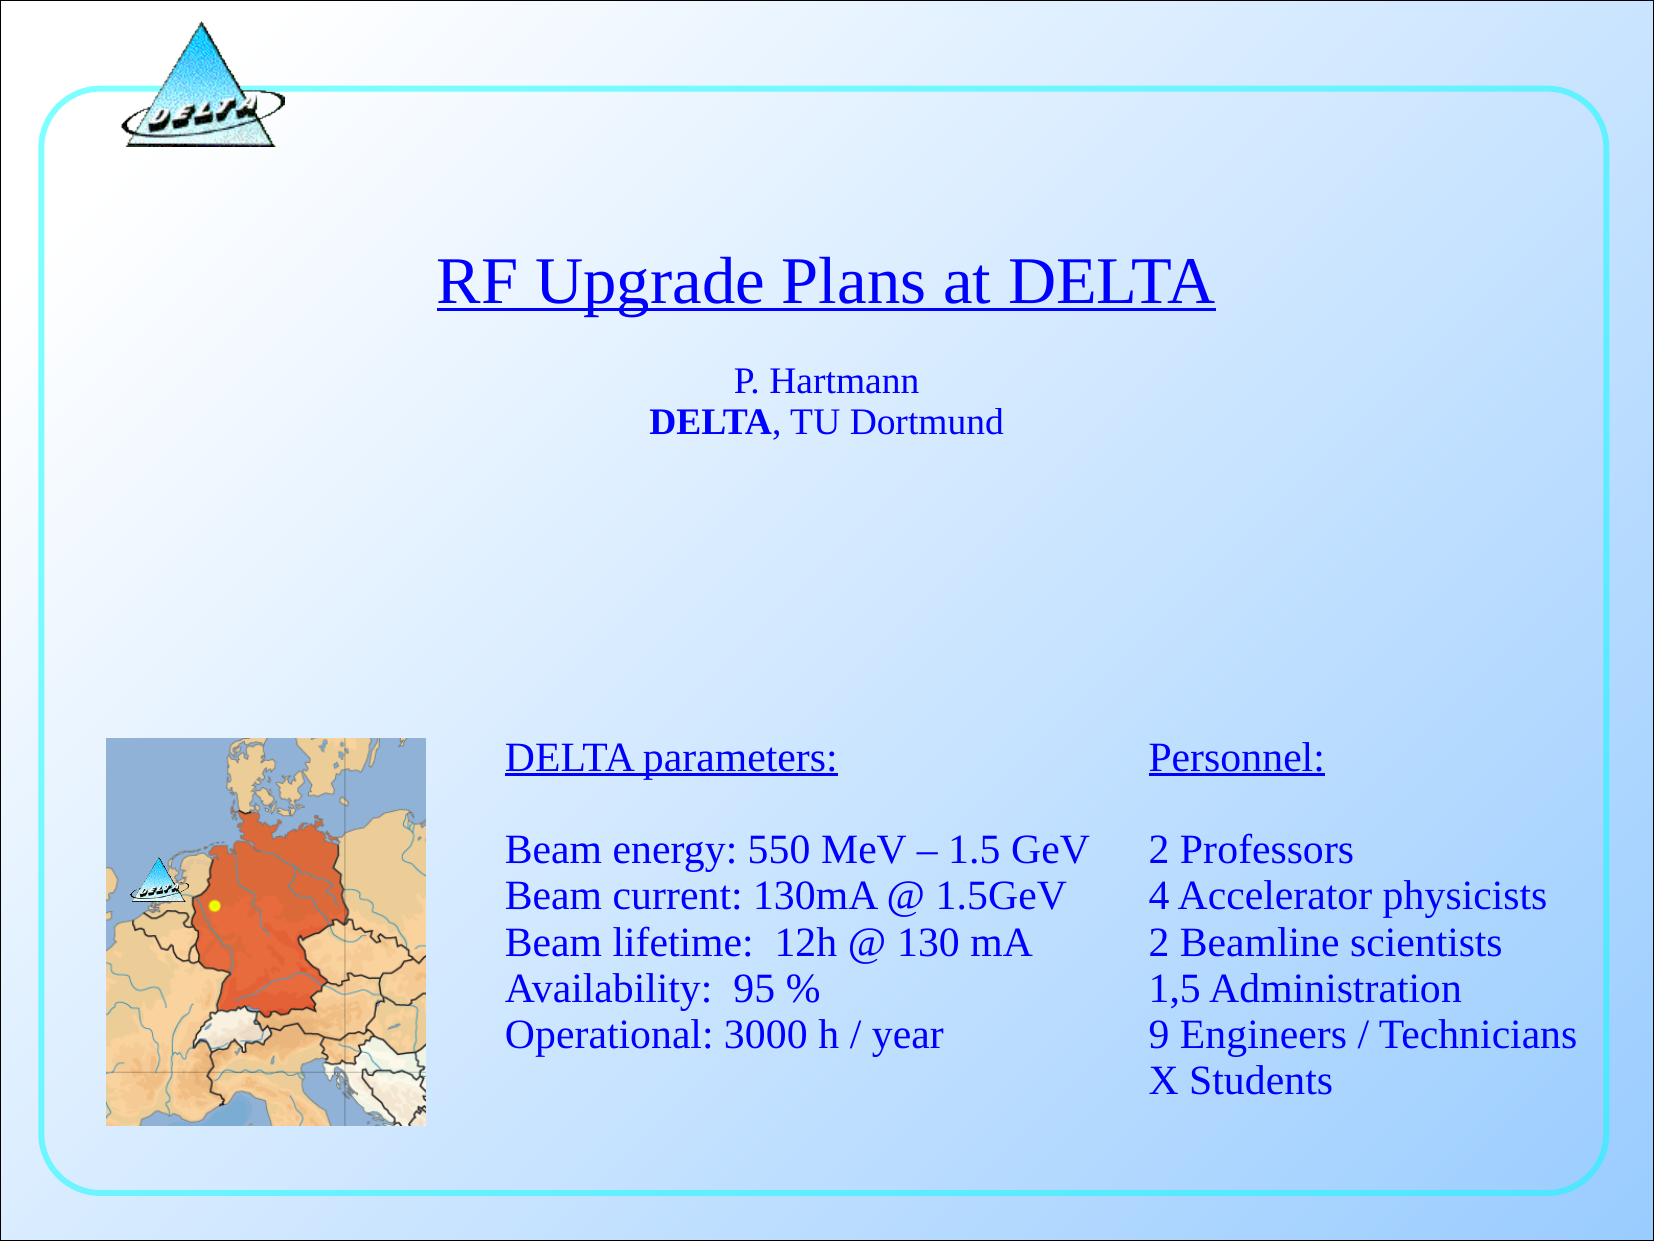

RF Upgrade Plans at DELTA
P. Hartmann
DELTA, TU Dortmund
DELTA parameters:
Beam energy: 550 MeV – 1.5 GeV
Beam current: 130mA @ 1.5GeV
Beam lifetime: 12h @ 130 mA
Availability: 95 %
Operational: 3000 h / year
Personnel:
2 Professors
4 Accelerator physicists
2 Beamline scientists
1,5 Administration
9 Engineers / Technicians
X Students